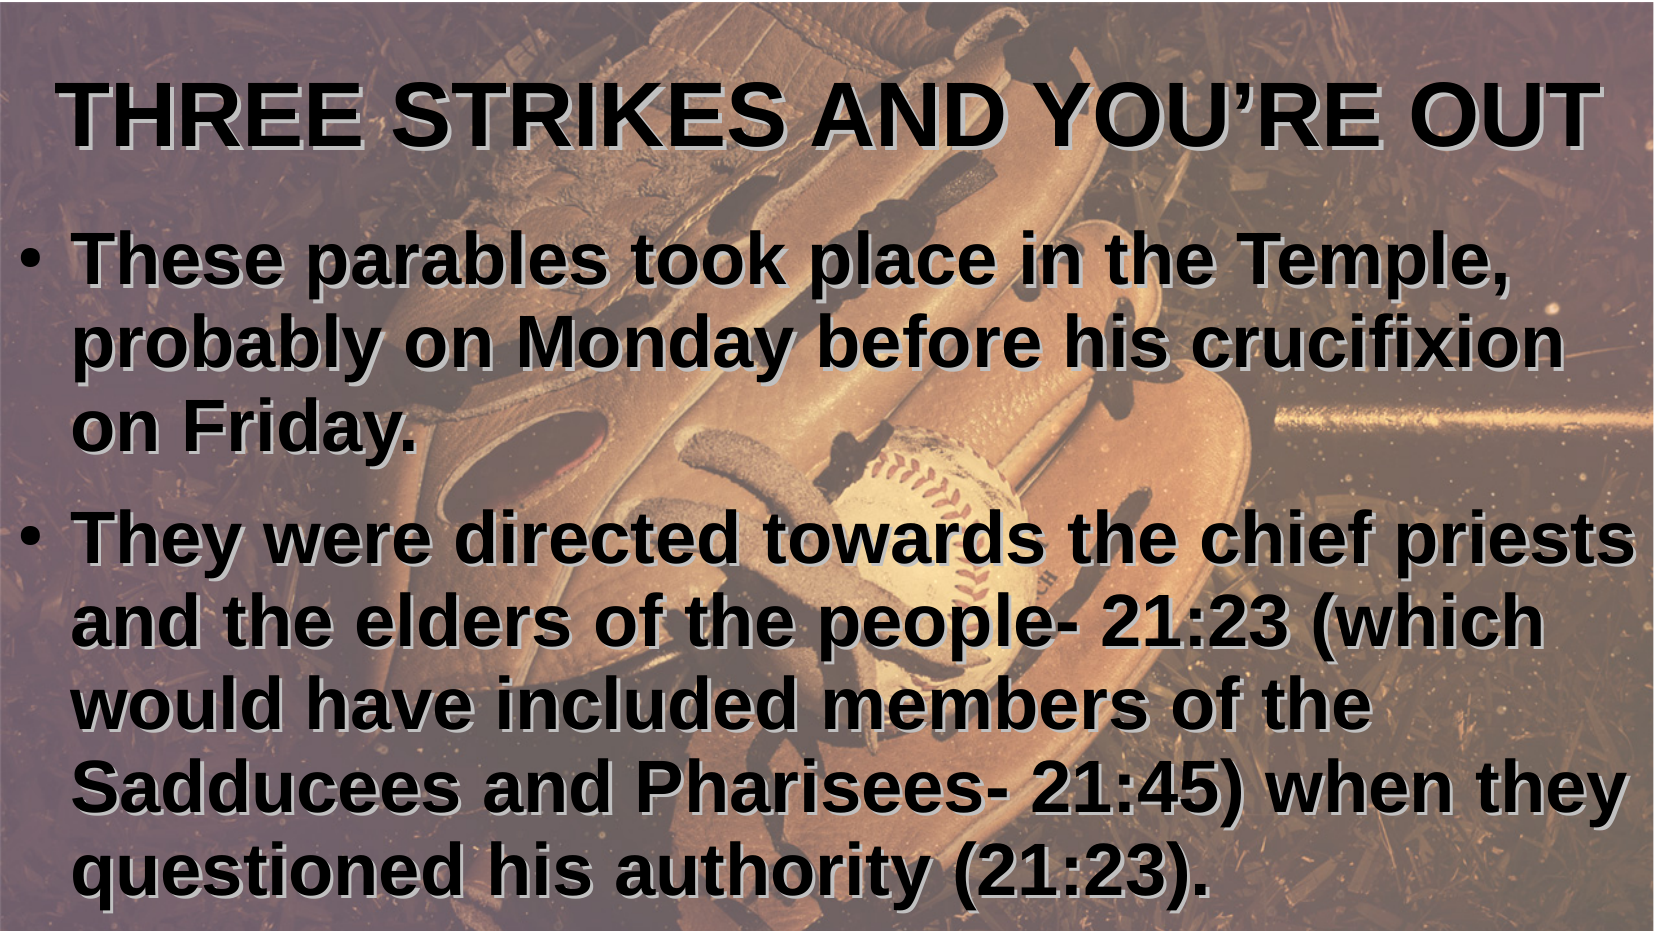

# THREE STRIKES AND YOU’RE OUT
These parables took place in the Temple, probably on Monday before his crucifixion on Friday.
They were directed towards the chief priests and the elders of the people- 21:23 (which would have included members of the Sadducees and Pharisees- 21:45) when they questioned his authority (21:23).